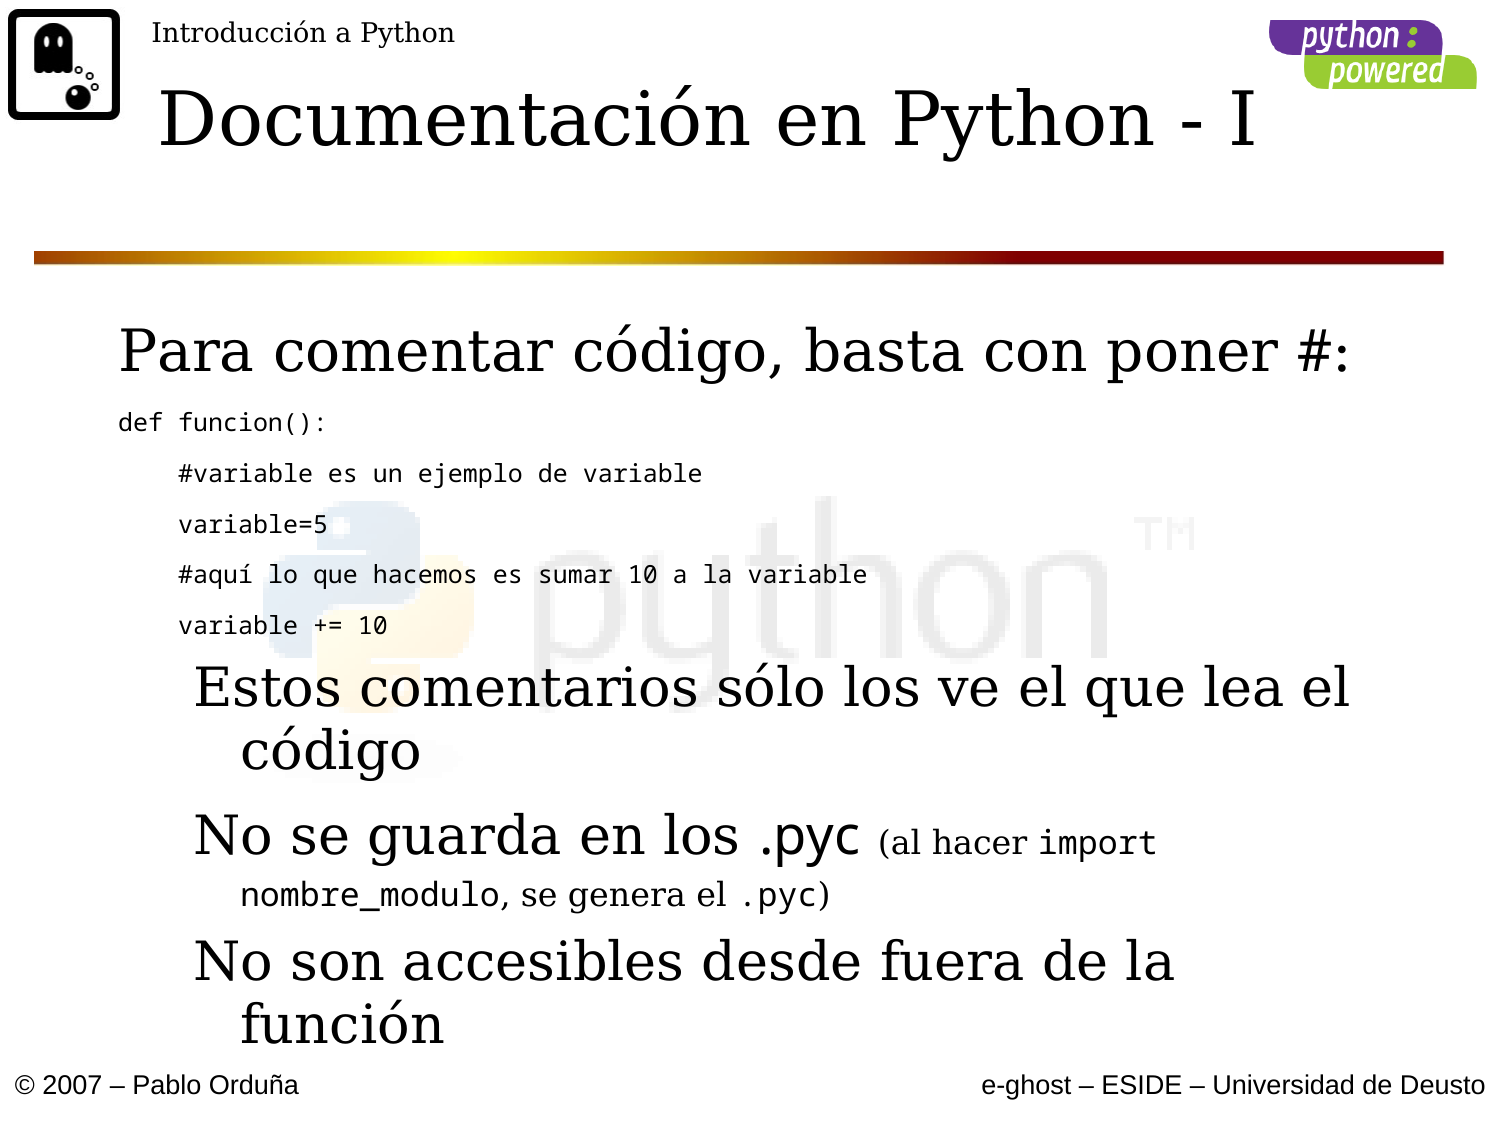

# Documentación en Python - I
Para comentar código, basta con poner #:
def funcion():
 #variable es un ejemplo de variable
 variable=5
 #aquí lo que hacemos es sumar 10 a la variable
 variable += 10
Estos comentarios sólo los ve el que lea el código
No se guarda en los .pyc (al hacer import nombre_modulo, se genera el .pyc)
No son accesibles desde fuera de la función